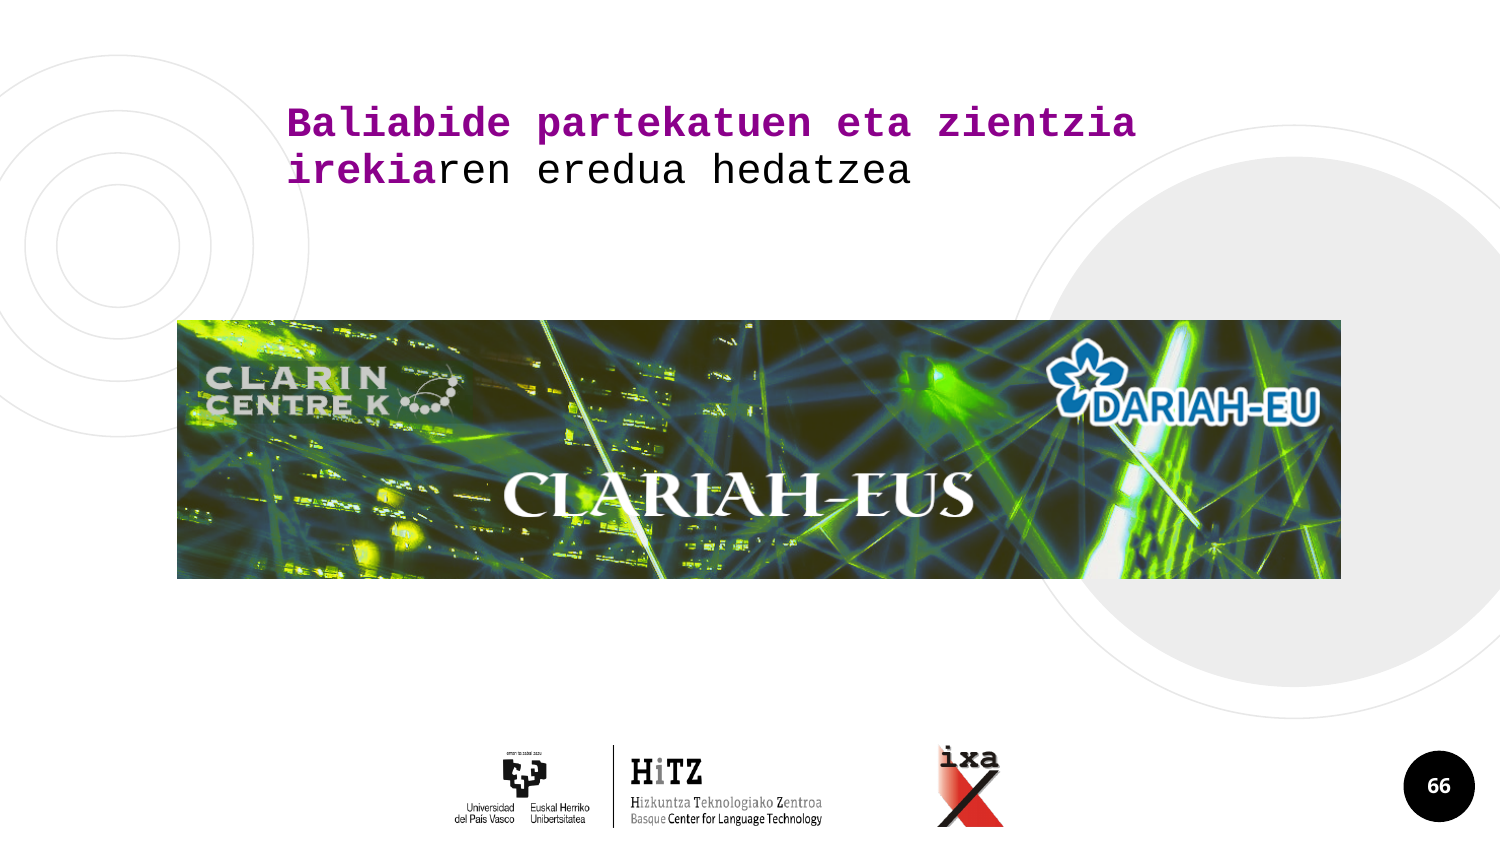

Baliabide partekatuen eta zientzia irekiaren eredua hedatzea